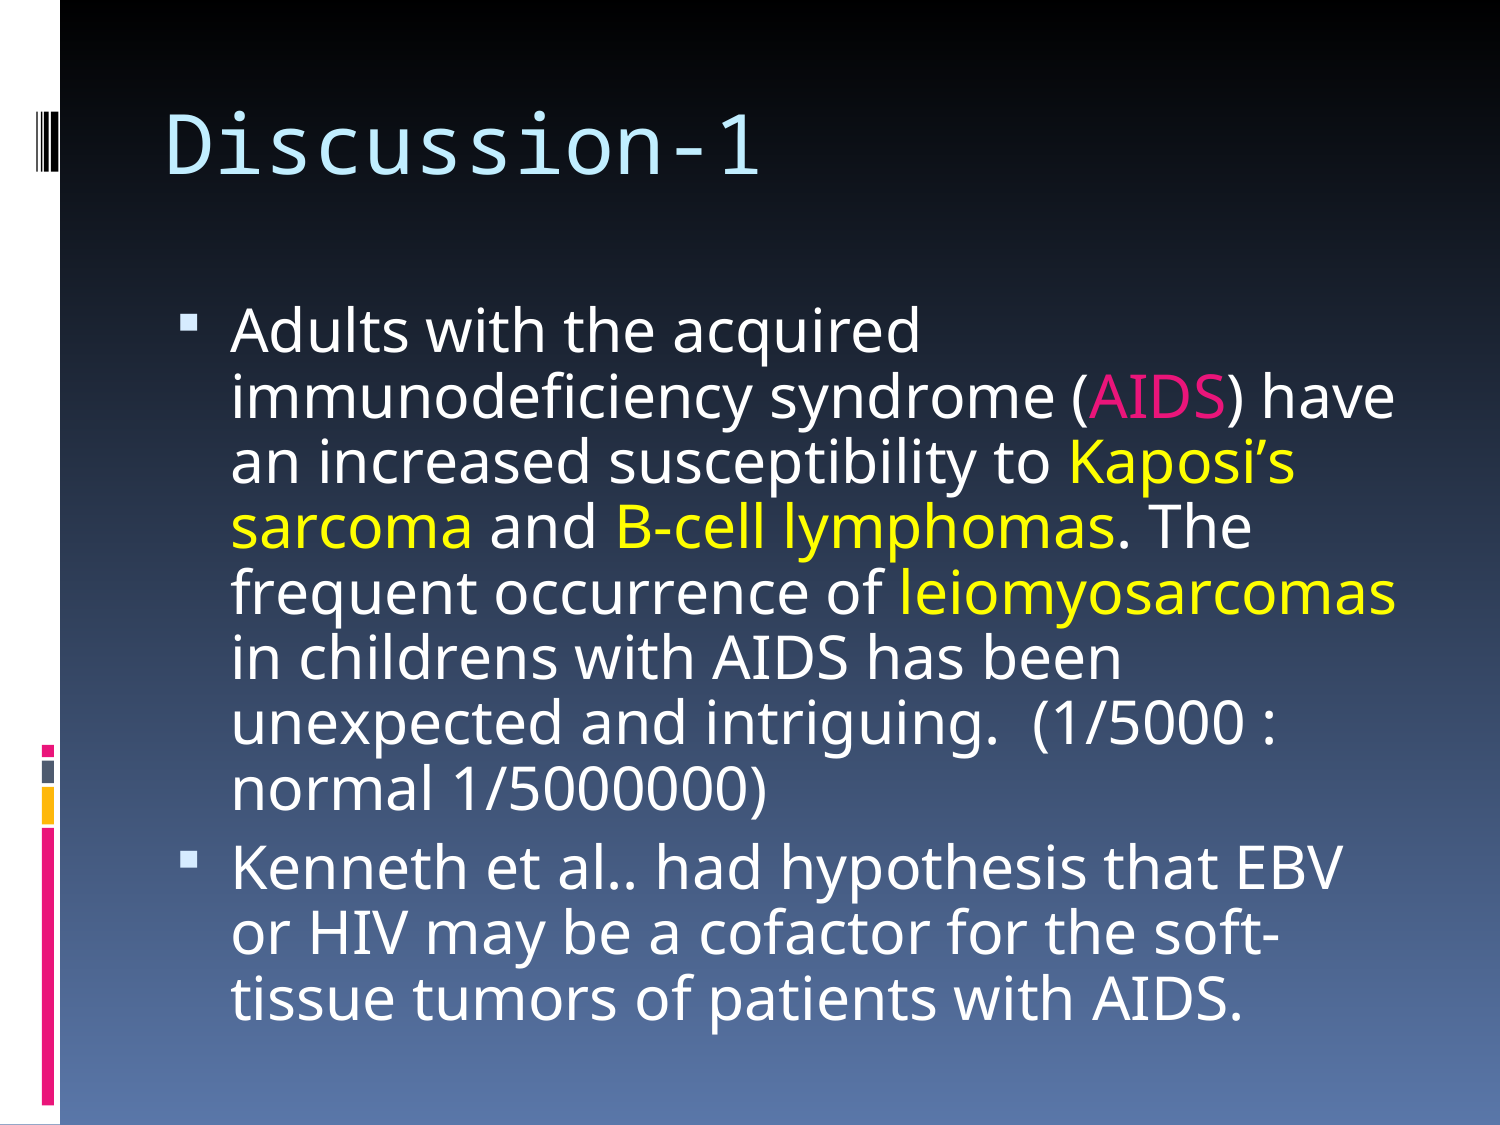

# Discussion-1
Adults with the acquired immunodeficiency syndrome (AIDS) have an increased susceptibility to Kaposi’s sarcoma and B-cell lymphomas. The frequent occurrence of leiomyosarcomas in childrens with AIDS has been unexpected and intriguing. (1/5000 : normal 1/5000000)
Kenneth et al.. had hypothesis that EBV or HIV may be a cofactor for the soft-tissue tumors of patients with AIDS.